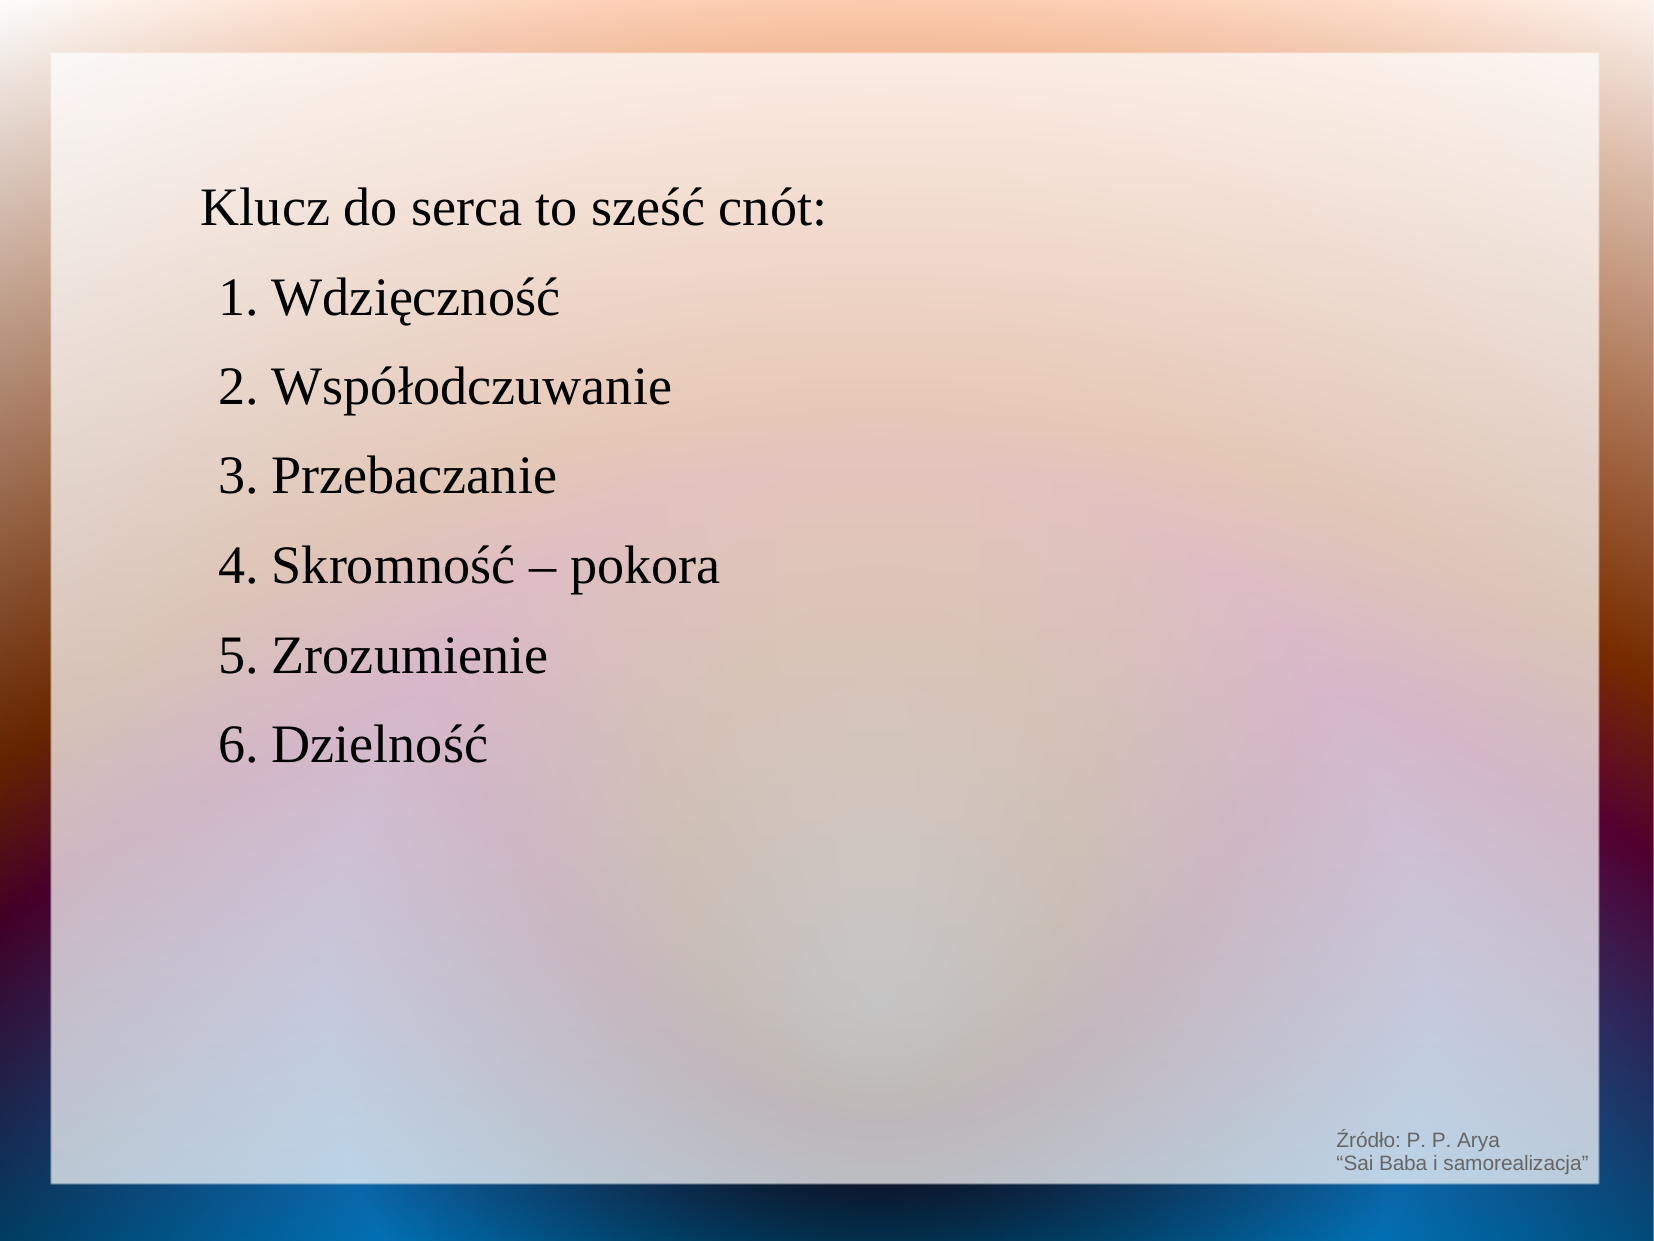

#
Klucz do serca to sześć cnót:
Wdzięczność
Współodczuwanie
Przebaczanie
Skromność – pokora
Zrozumienie
Dzielność
Źródło: P. P. Arya
“Sai Baba i samorealizacja”